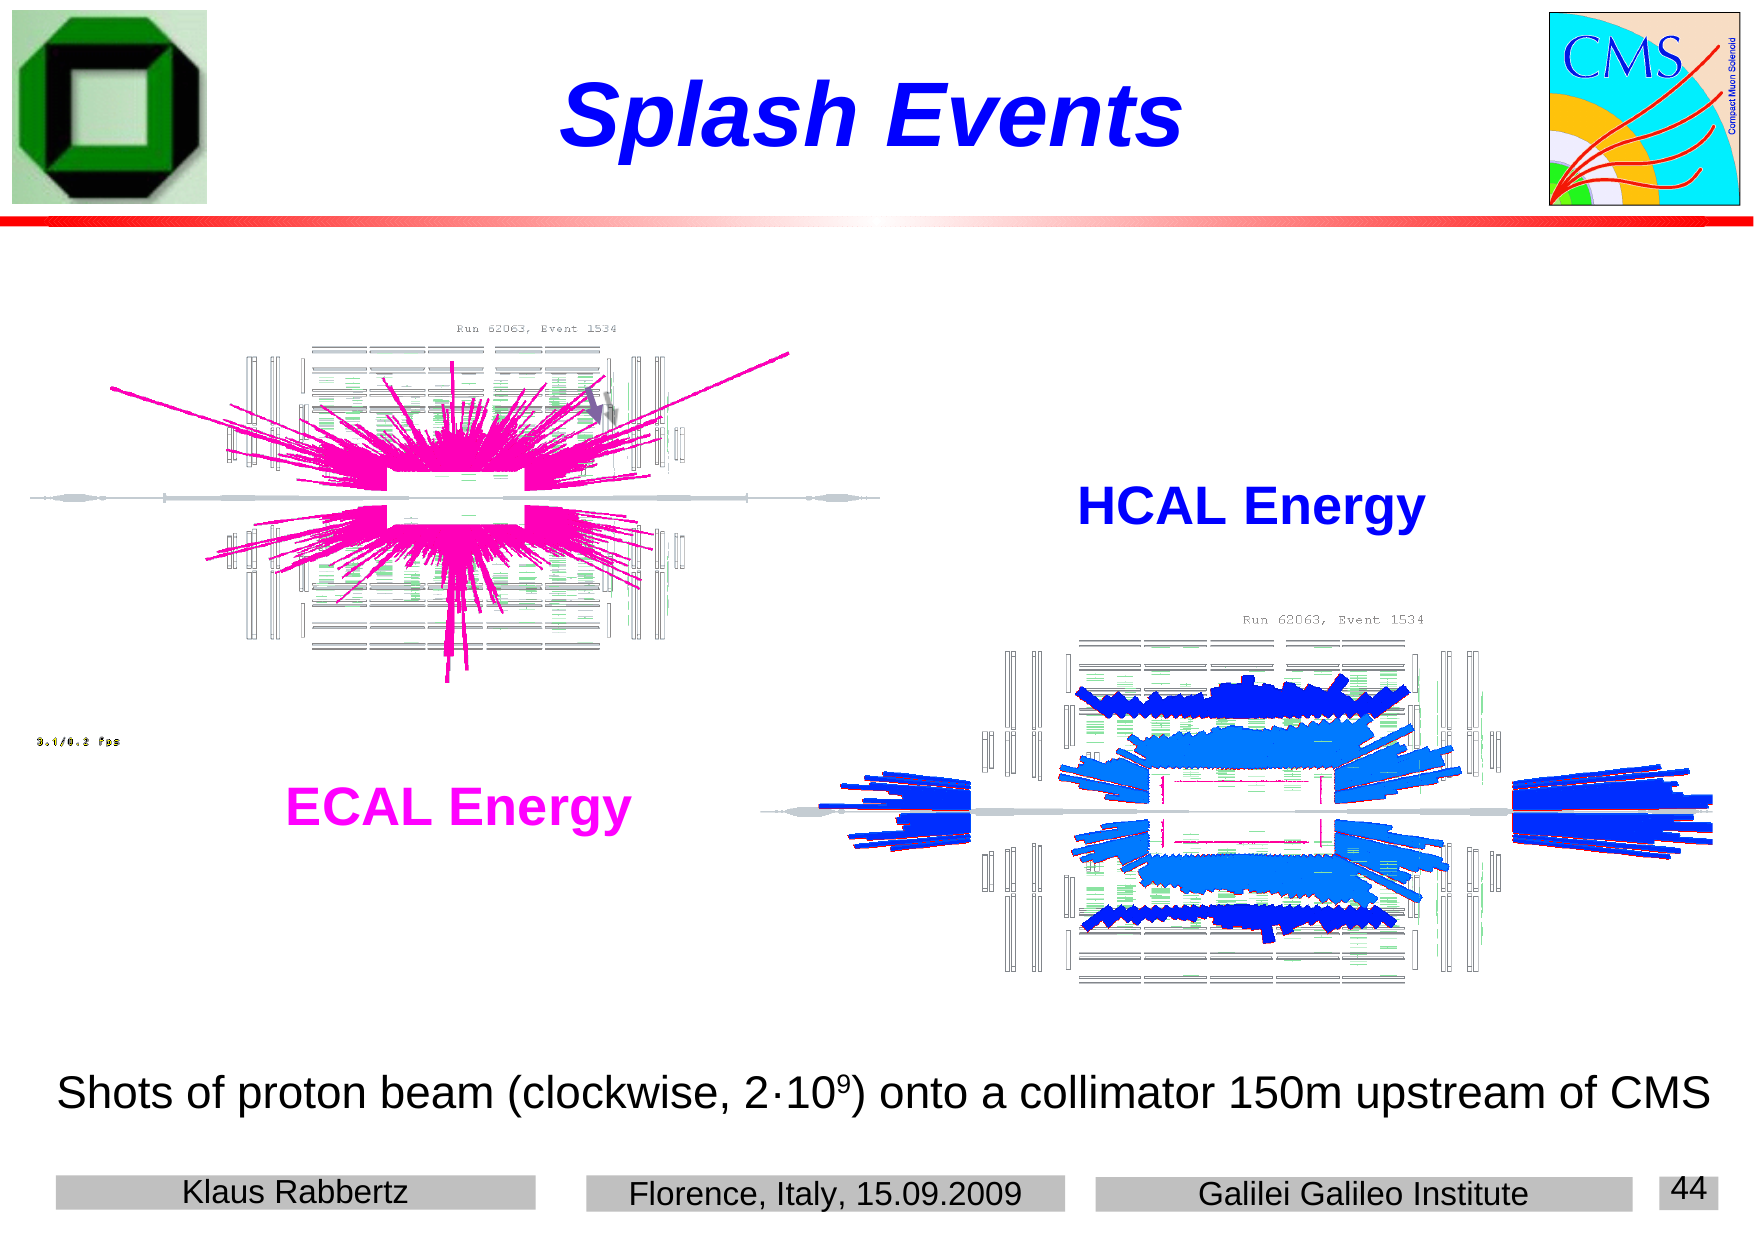

# Splash Events
HCAL Energy
ECAL Energy
Shots of proton beam (clockwise, 2·109) onto a collimator 150m upstream of CMS